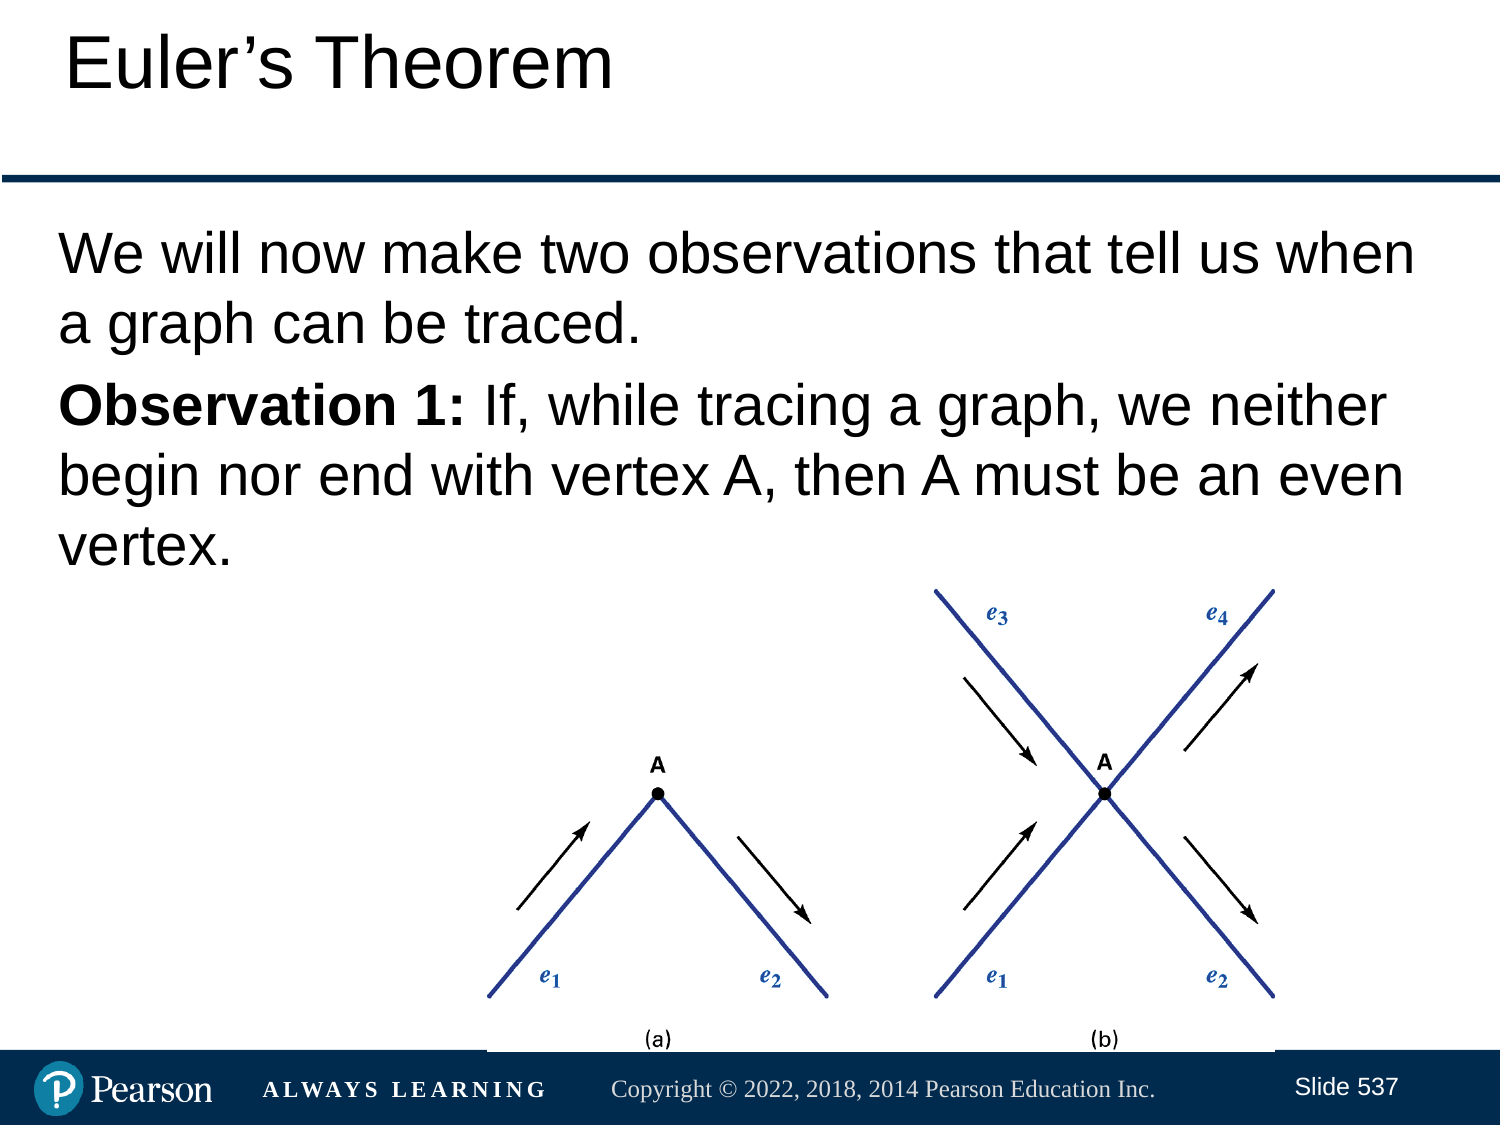

# Euler’s Theorem
We will now make two observations that tell us when a graph can be traced.
Observation 1: If, while tracing a graph, we neither begin nor end with vertex A, then A must be an even vertex.